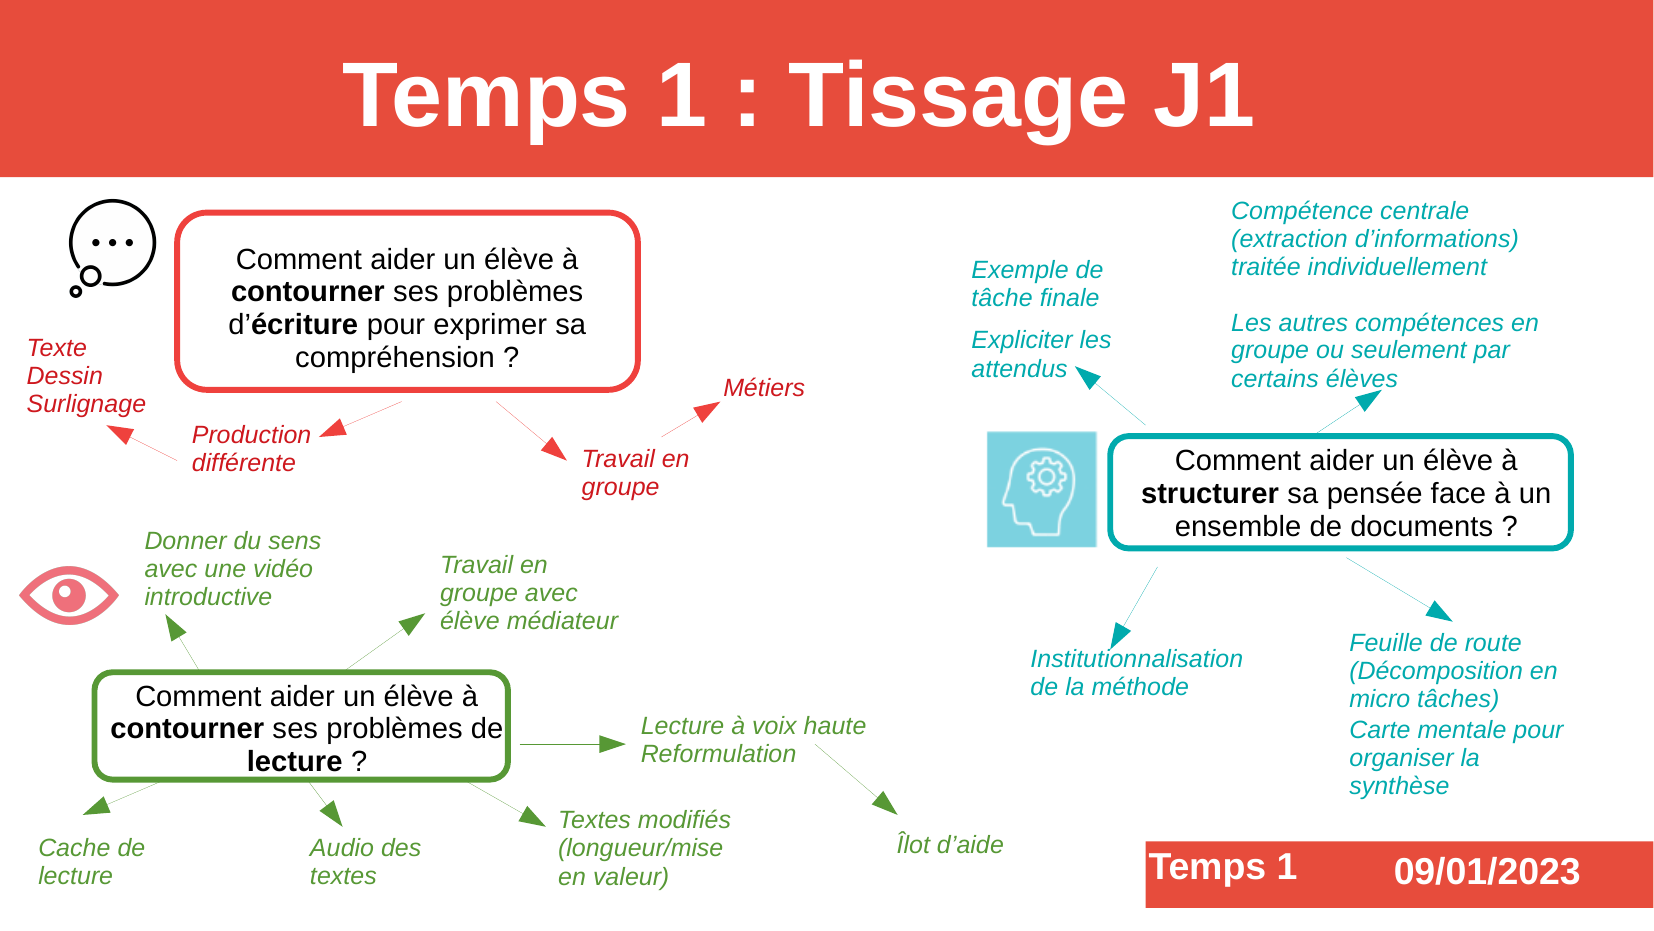

# Temps 1 : Tissage J1
Compétence centrale (extraction d’informations) traitée individuellement
Les autres compétences en groupe ou seulement par certains élèves
Comment aider un élève à contourner ses problèmes d’écriture pour exprimer sa compréhension ?
Exemple de tâche finale
Expliciter les attendus
Texte
Dessin
Surlignage
Métiers
Production
différente
Travail en groupe
Comment aider un élève à structurer sa pensée face à un ensemble de documents ?
Donner du sens
avec une vidéo introductive
Travail en groupe avec élève médiateur
Feuille de route
(Décomposition en micro tâches)
Institutionnalisation de la méthode
Comment aider un élève à contourner ses problèmes de lecture ?
Lecture à voix haute
Reformulation
Carte mentale pour organiser la synthèse
Textes modifiés (longueur/mise en valeur)
Îlot d’aide
Cache de lecture
Audio des textes
Temps 1